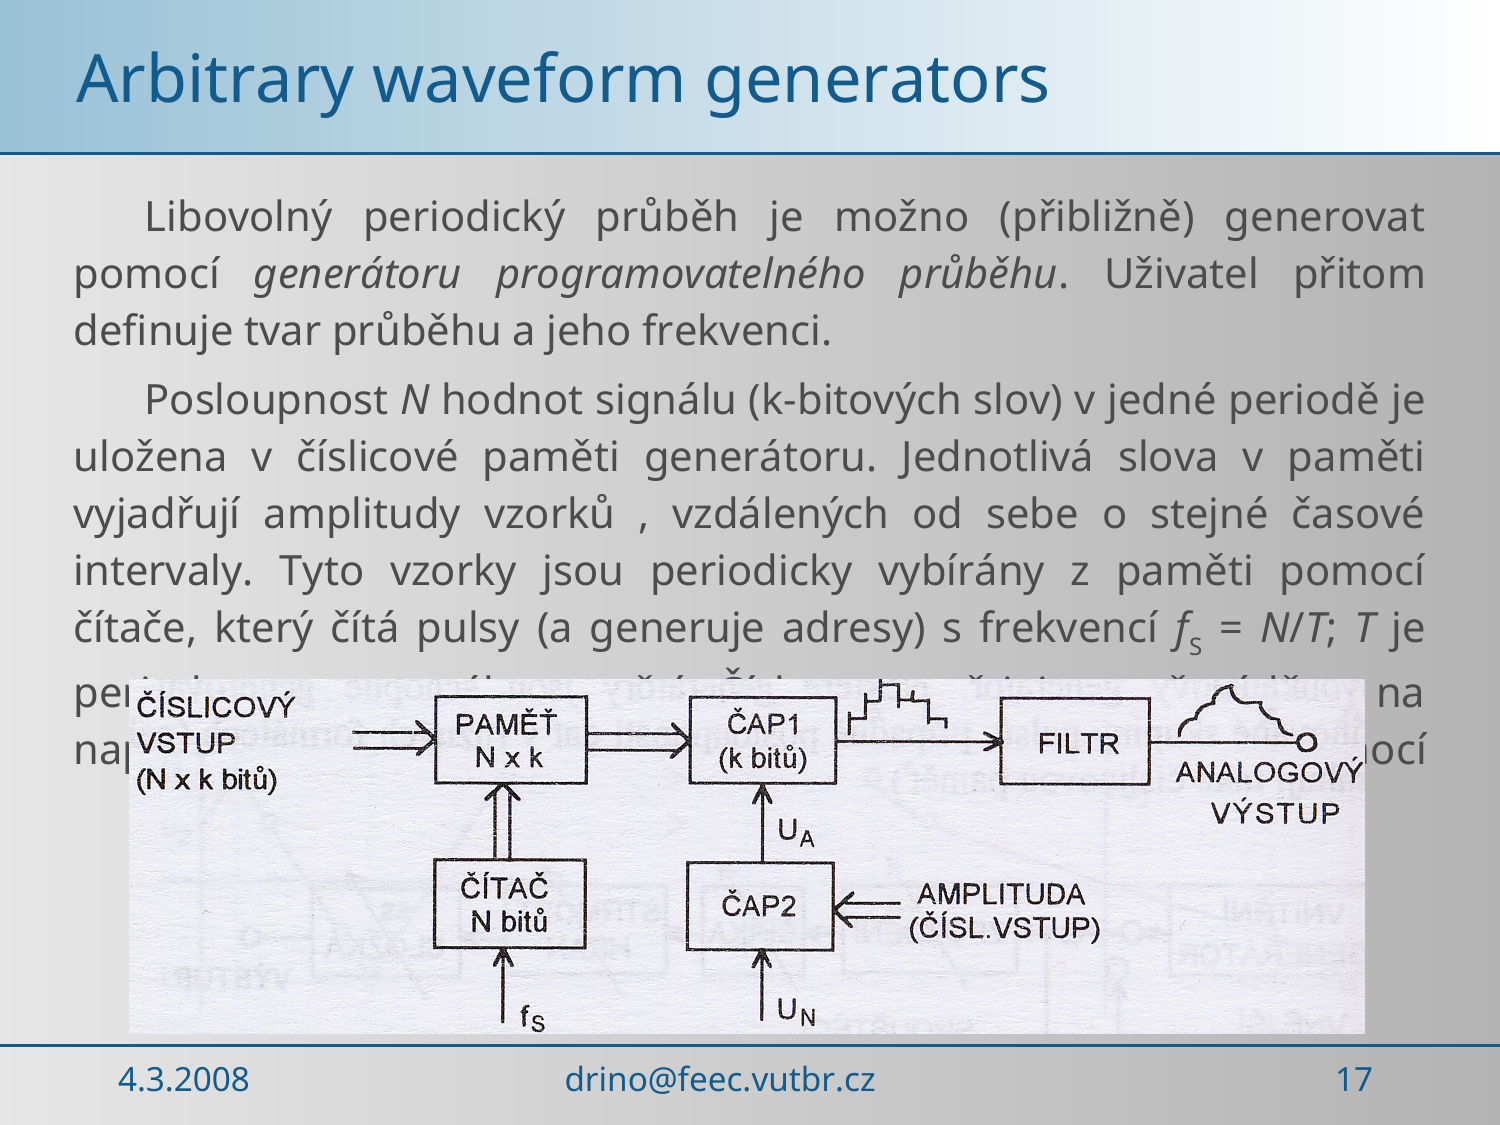

# Arbitrary waveform generators
Libovolný periodický průběh je možno (přibližně) generovat pomocí generátoru programovatelného průběhu. Uživatel přitom definuje tvar průběhu a jeho frekvenci.
Posloupnost N hodnot signálu (k-bitových slov) v jedné periodě je uložena v číslicové paměti generátoru. Jednotlivá slova v paměti vyjadřují amplitudy vzorků , vzdálených od sebe o stejné časové intervaly. Tyto vzorky jsou periodicky vybírány z paměti pomocí čítače, který čítá pulsy (a generuje adresy) s frekvencí fS = N/T; T je perioda generovaného napětí. Čísla z paměti jsou převáděna na napětí pomocí
4.3.2008
drino@feec.vutbr.cz